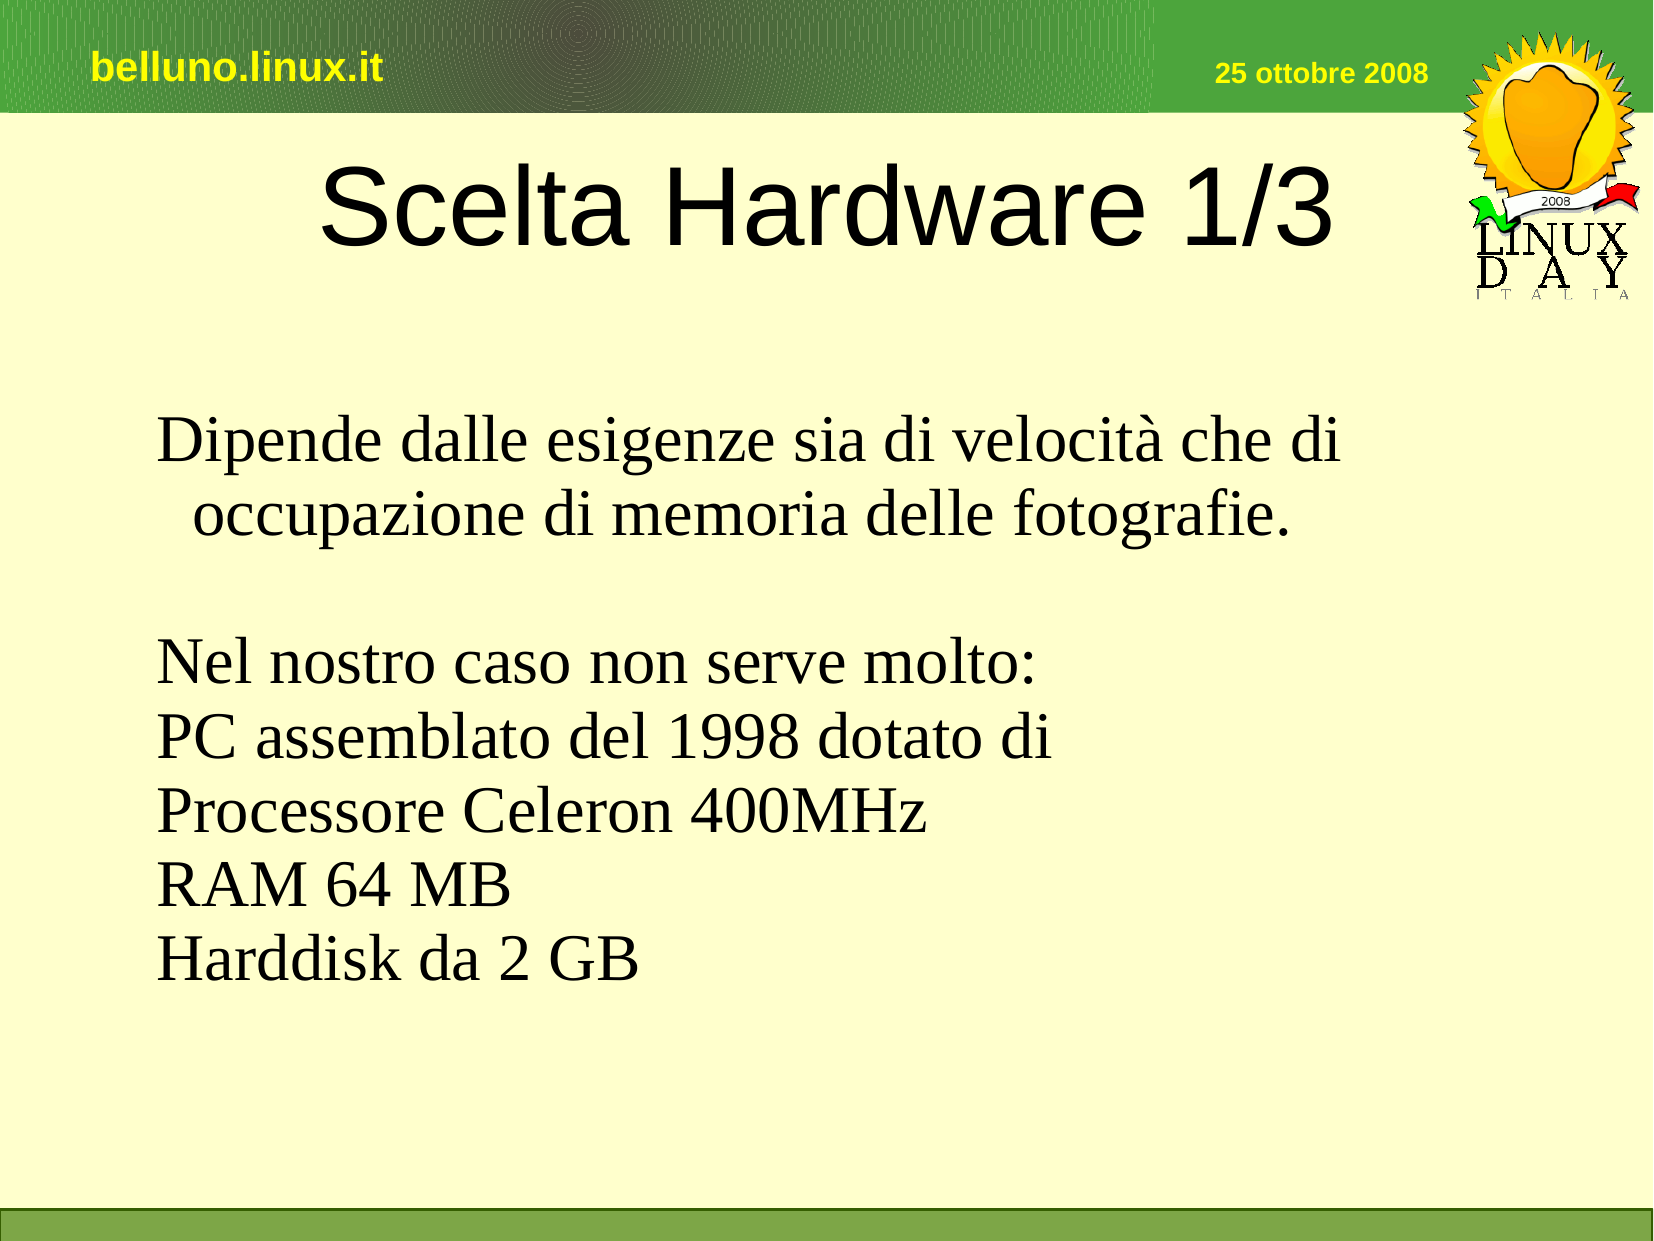

# Scelta Hardware 1/3
Dipende dalle esigenze sia di velocità che di occupazione di memoria delle fotografie.
Nel nostro caso non serve molto:
PC assemblato del 1998 dotato di
Processore Celeron 400MHz
RAM 64 MB
Harddisk da 2 GB